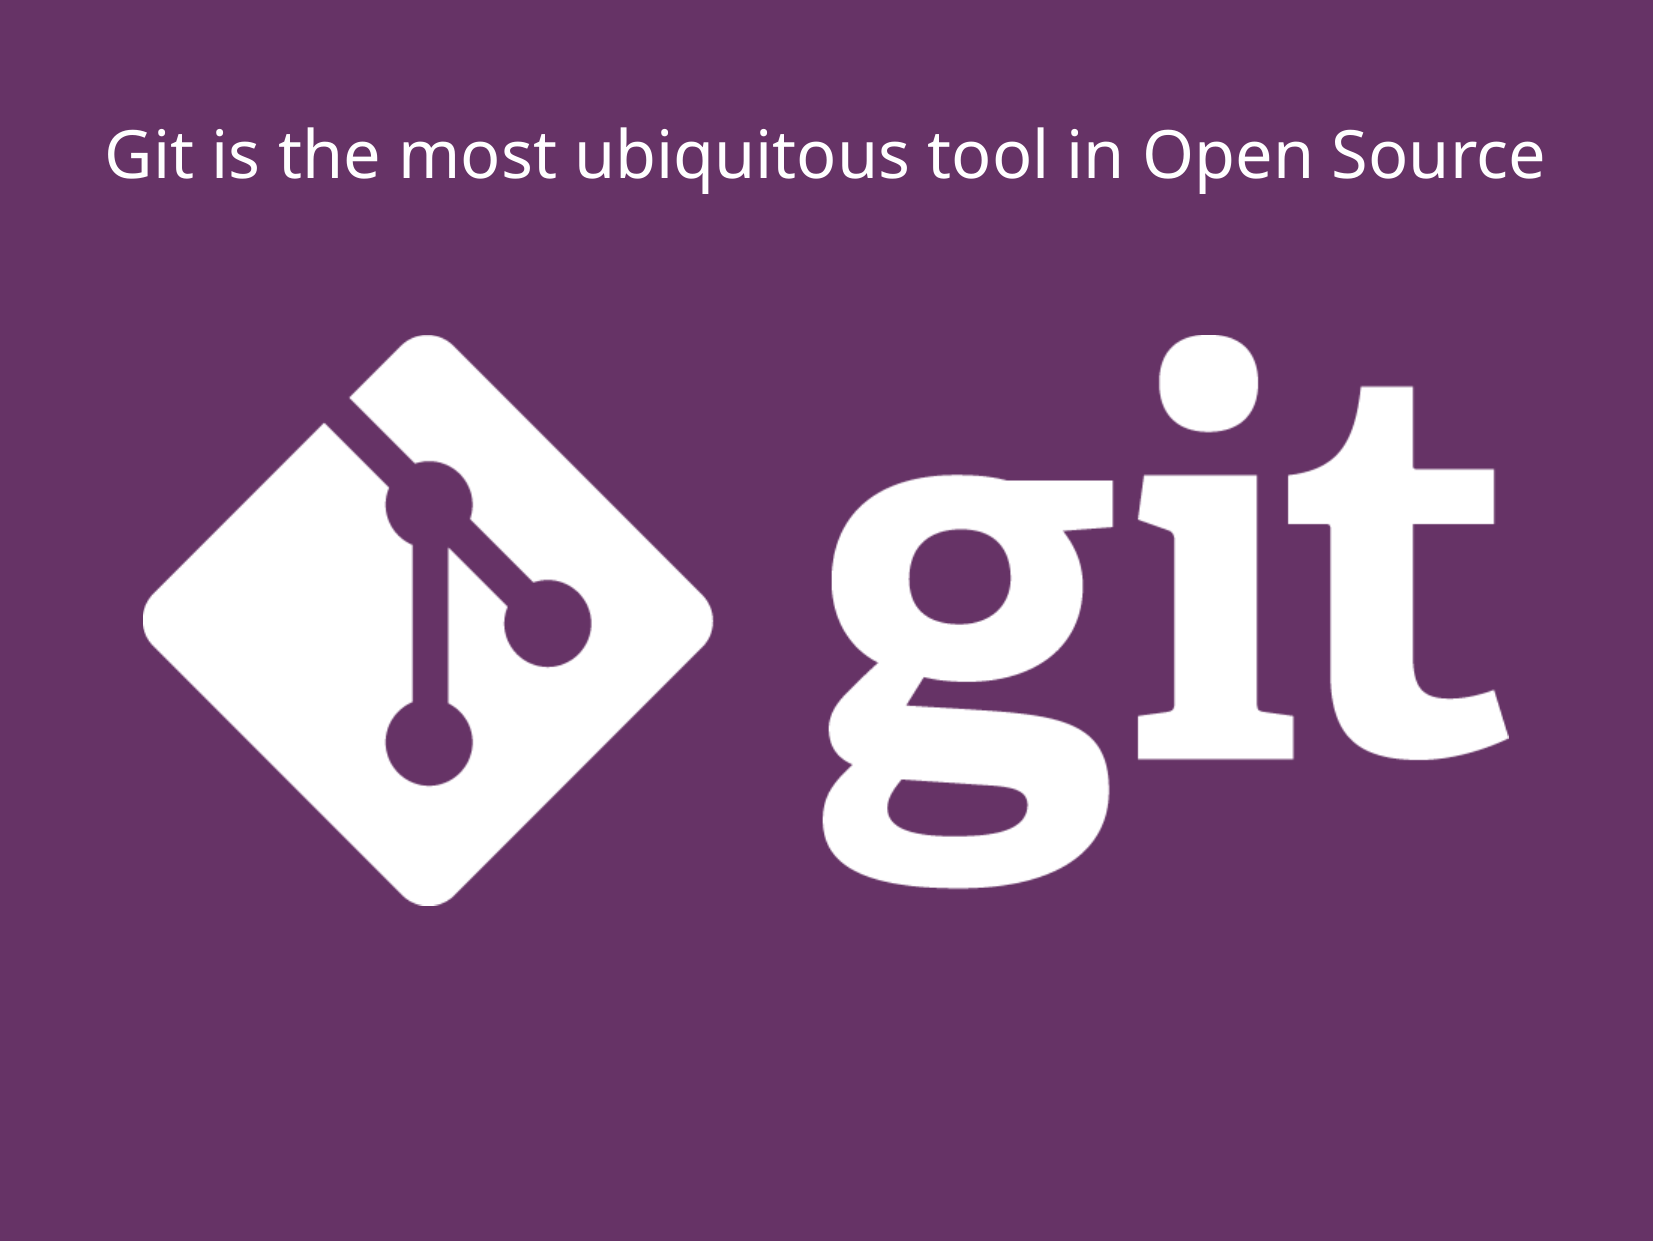

# Git is the most ubiquitous tool in Open Source